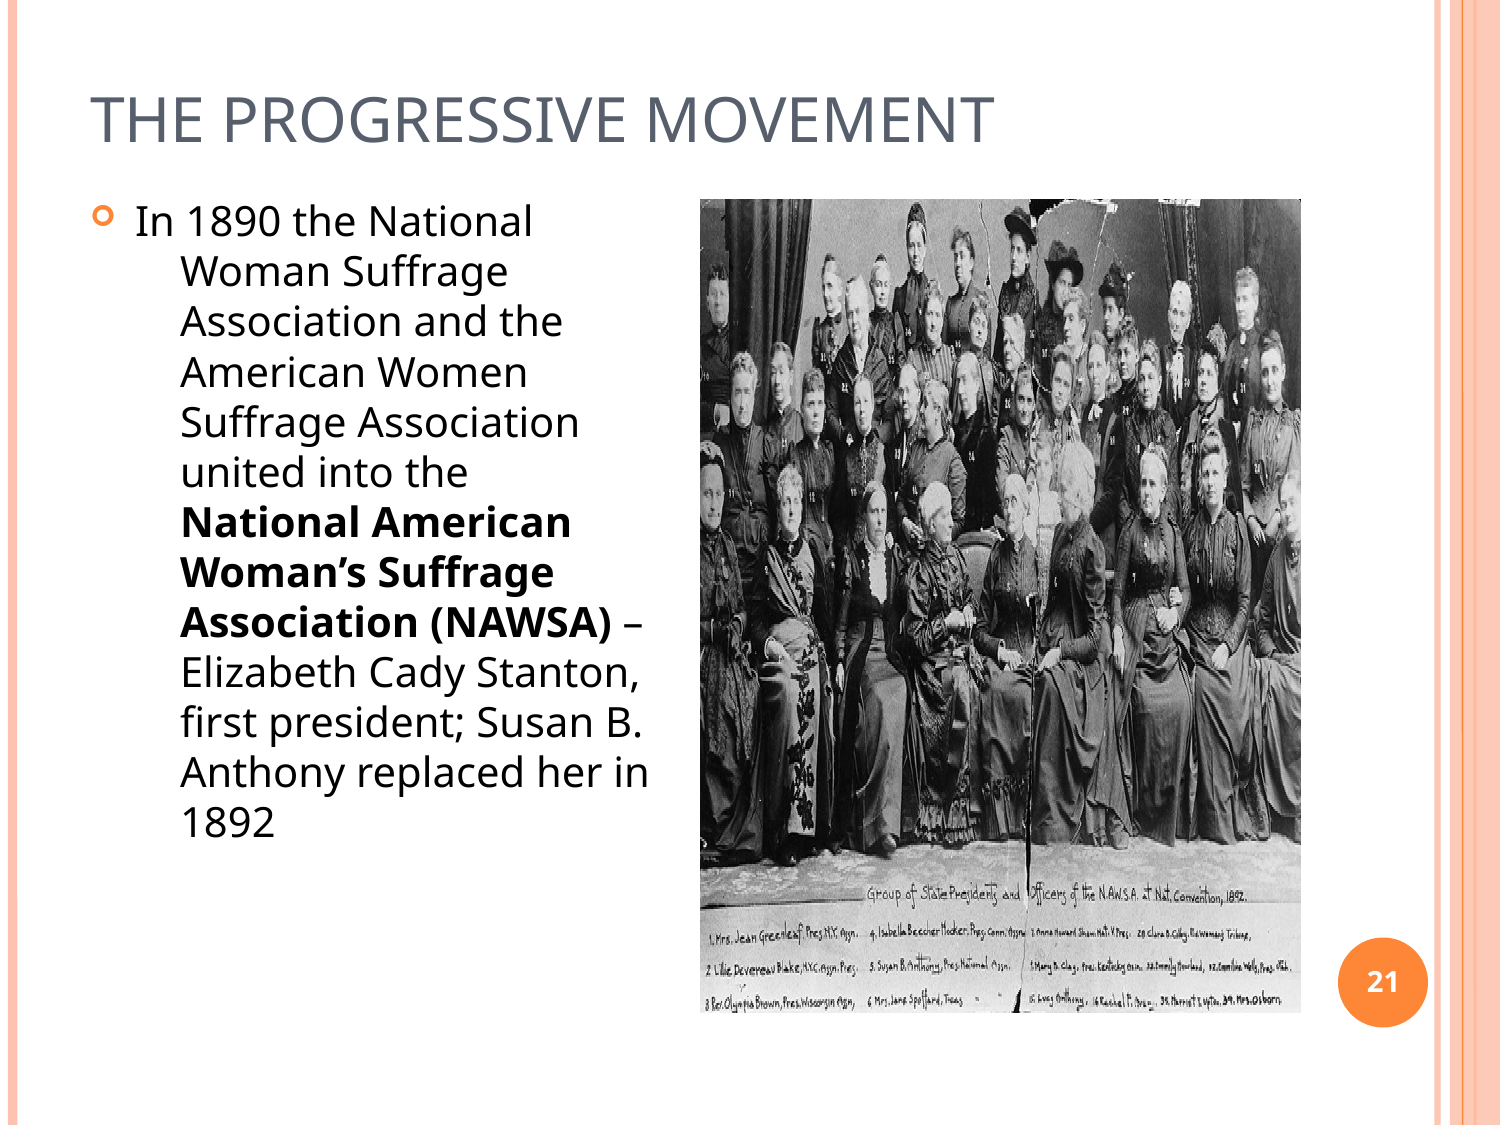

# The Progressive Movement
In 1890 the National Woman Suffrage Association and the American Women Suffrage Association united into the National American Woman’s Suffrage Association (NAWSA) – Elizabeth Cady Stanton, first president; Susan B. Anthony replaced her in 1892